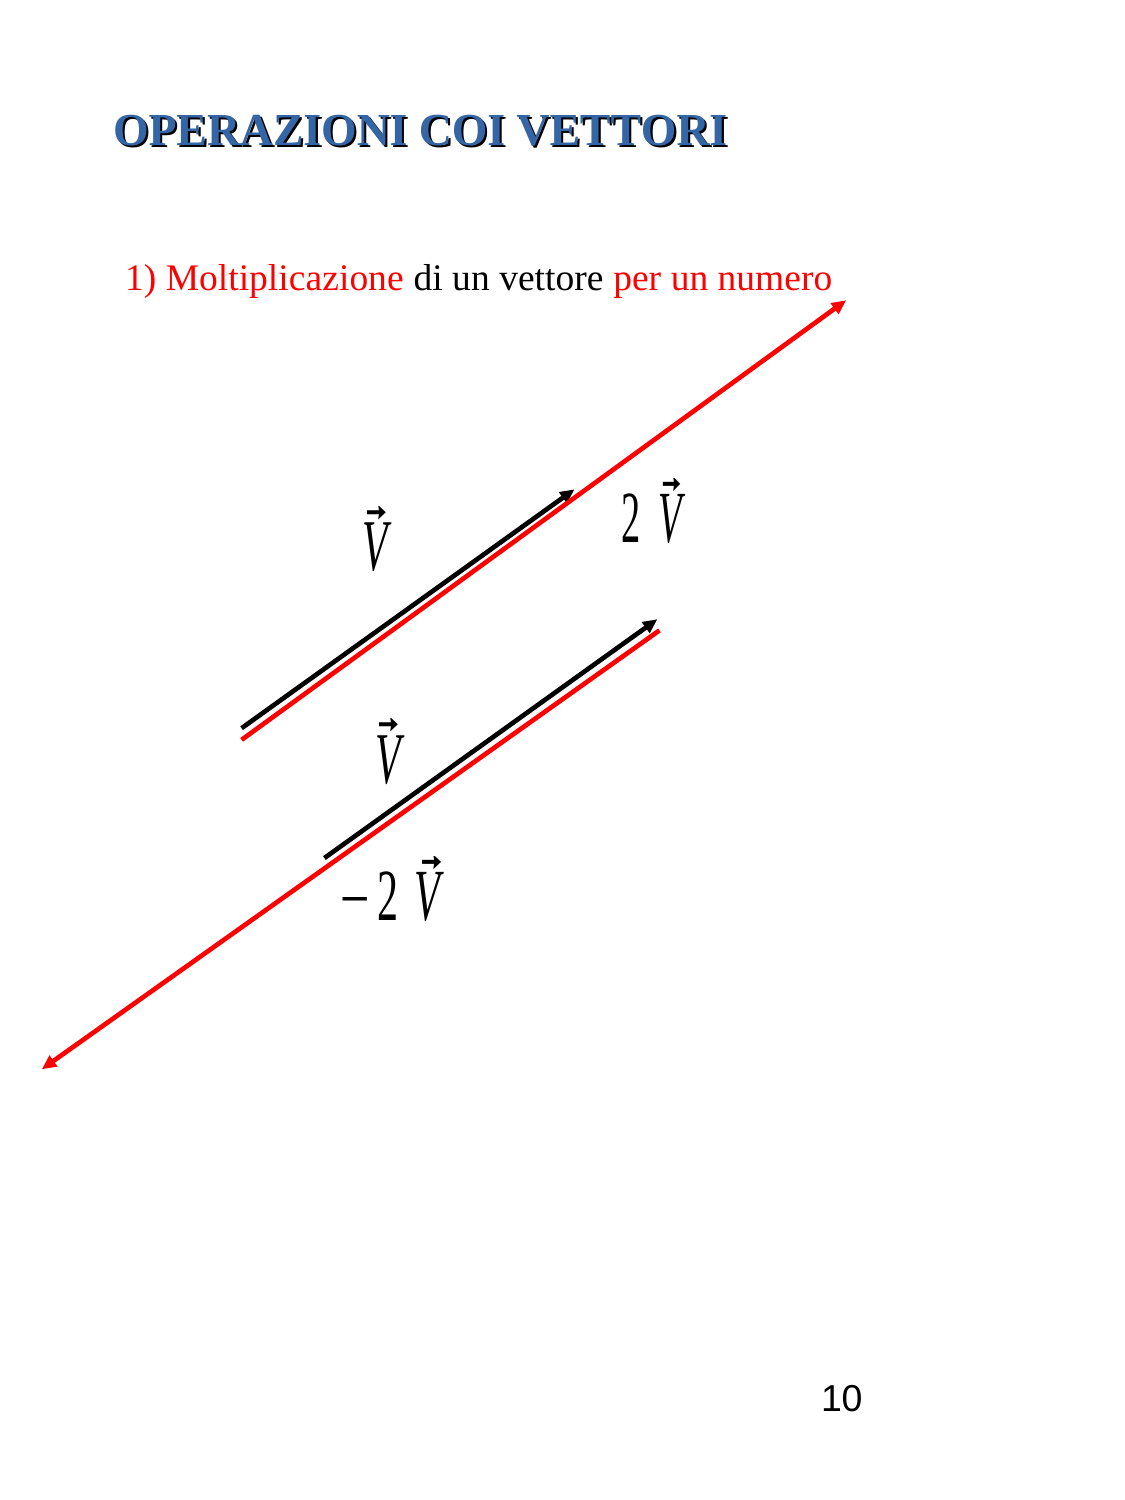

OPERAZIONI COI VETTORI
1) Moltiplicazione di un vettore per un numero
P1 Principi della Dinamica
10